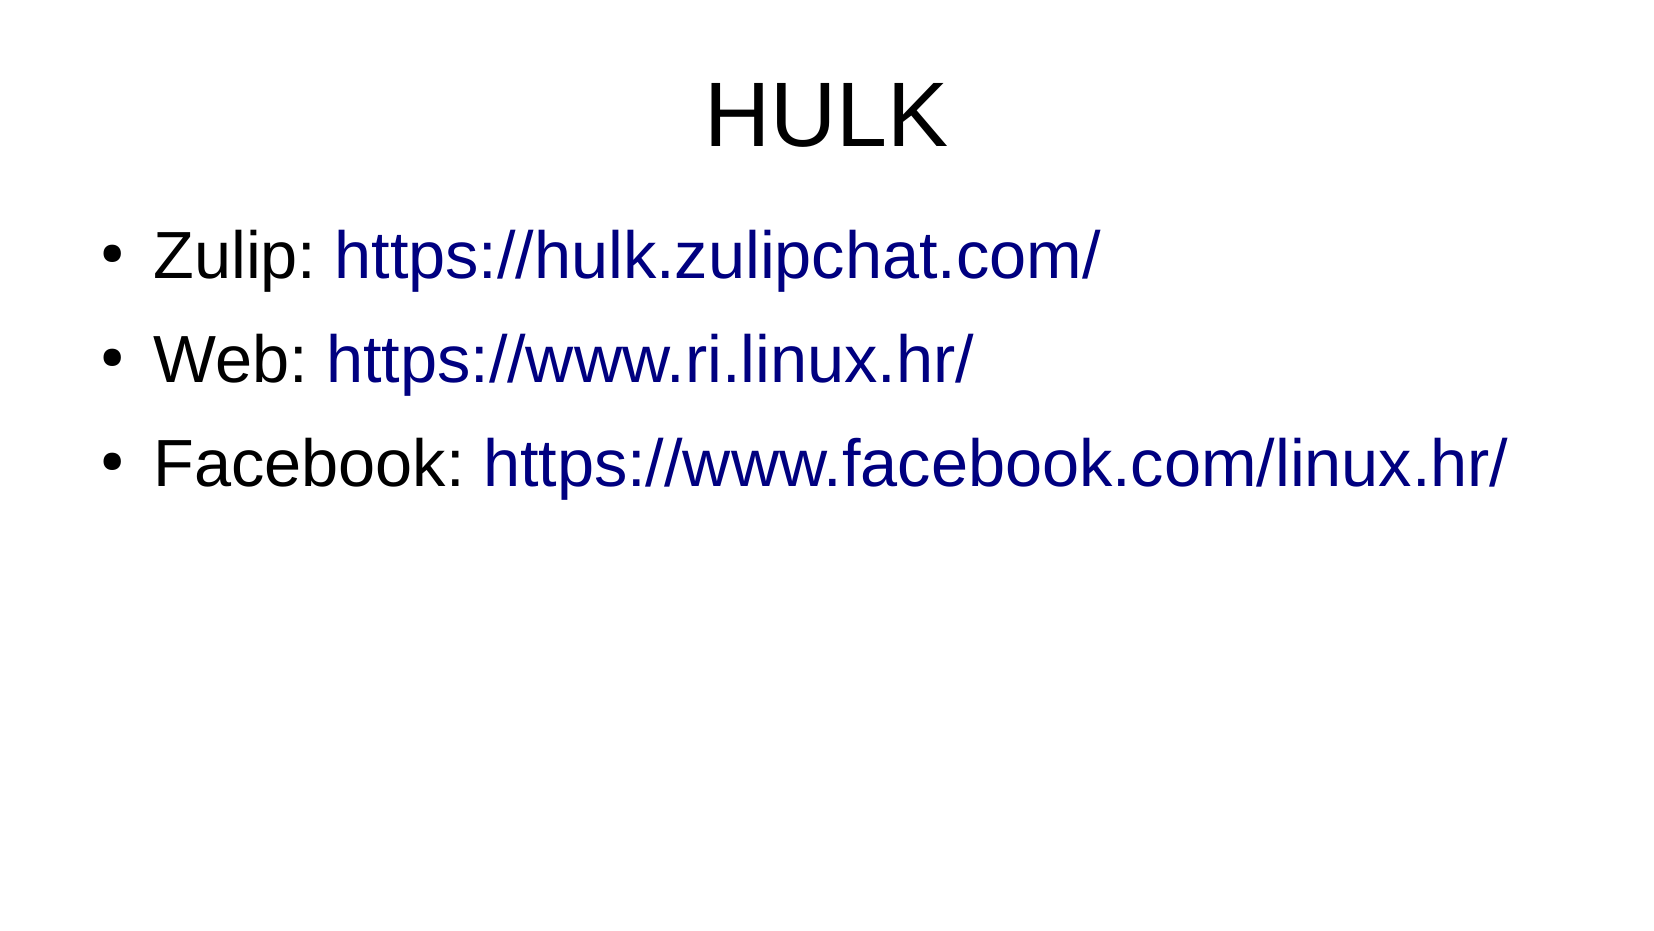

# HULK
Zulip: https://hulk.zulipchat.com/
Web: https://www.ri.linux.hr/
Facebook: https://www.facebook.com/linux.hr/